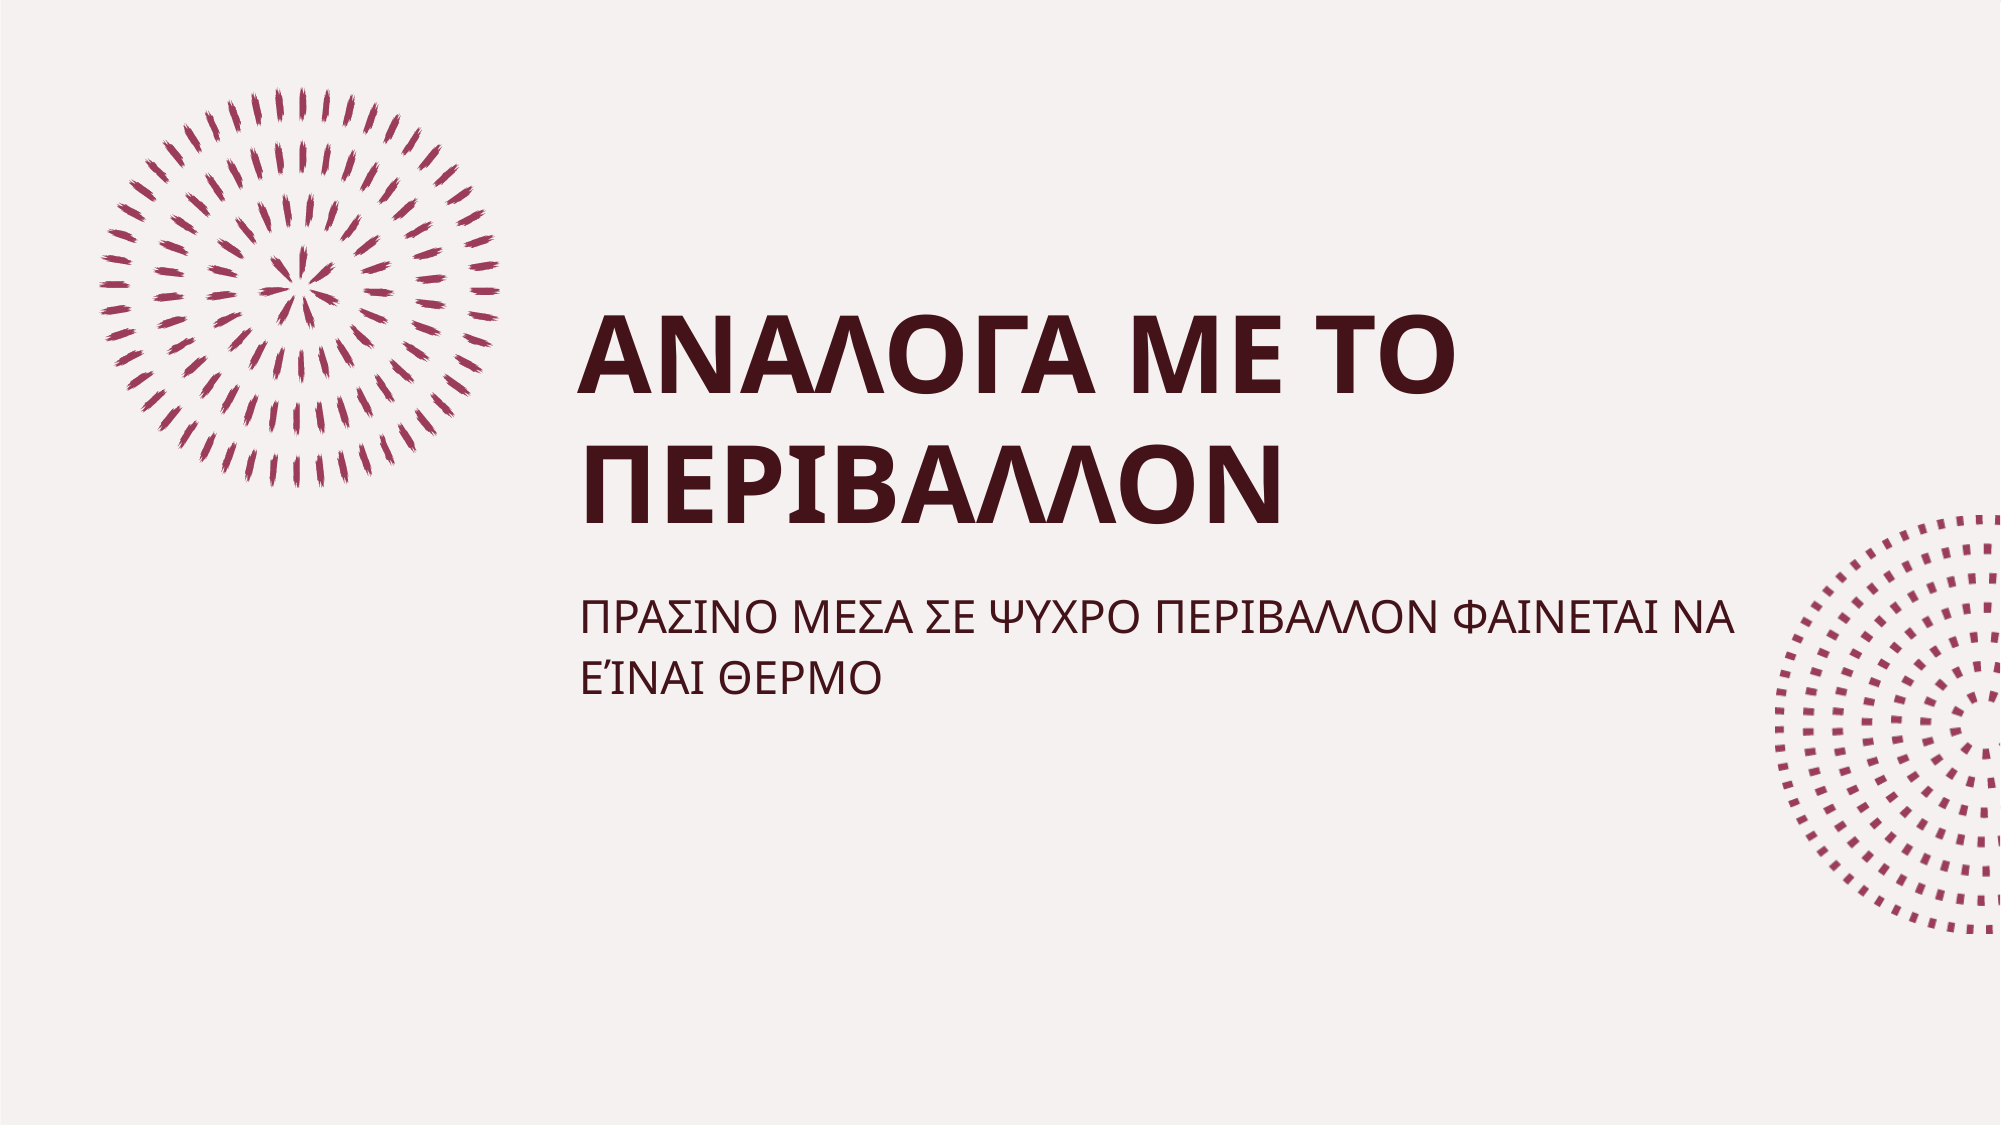

# ΑΝΑΛΟΓΑ ΜΕ ΤΟ ΠΕΡΙΒΑΛΛΟΝ
ΠΡΑΣΙΝΟ ΜΕΣΑ ΣΕ ΨΥΧΡΟ ΠΕΡΙΒΑΛΛΟΝ ΦΑΙΝΕΤΑΙ ΝΑ ΕΊΝΑΙ ΘΕΡΜΟ